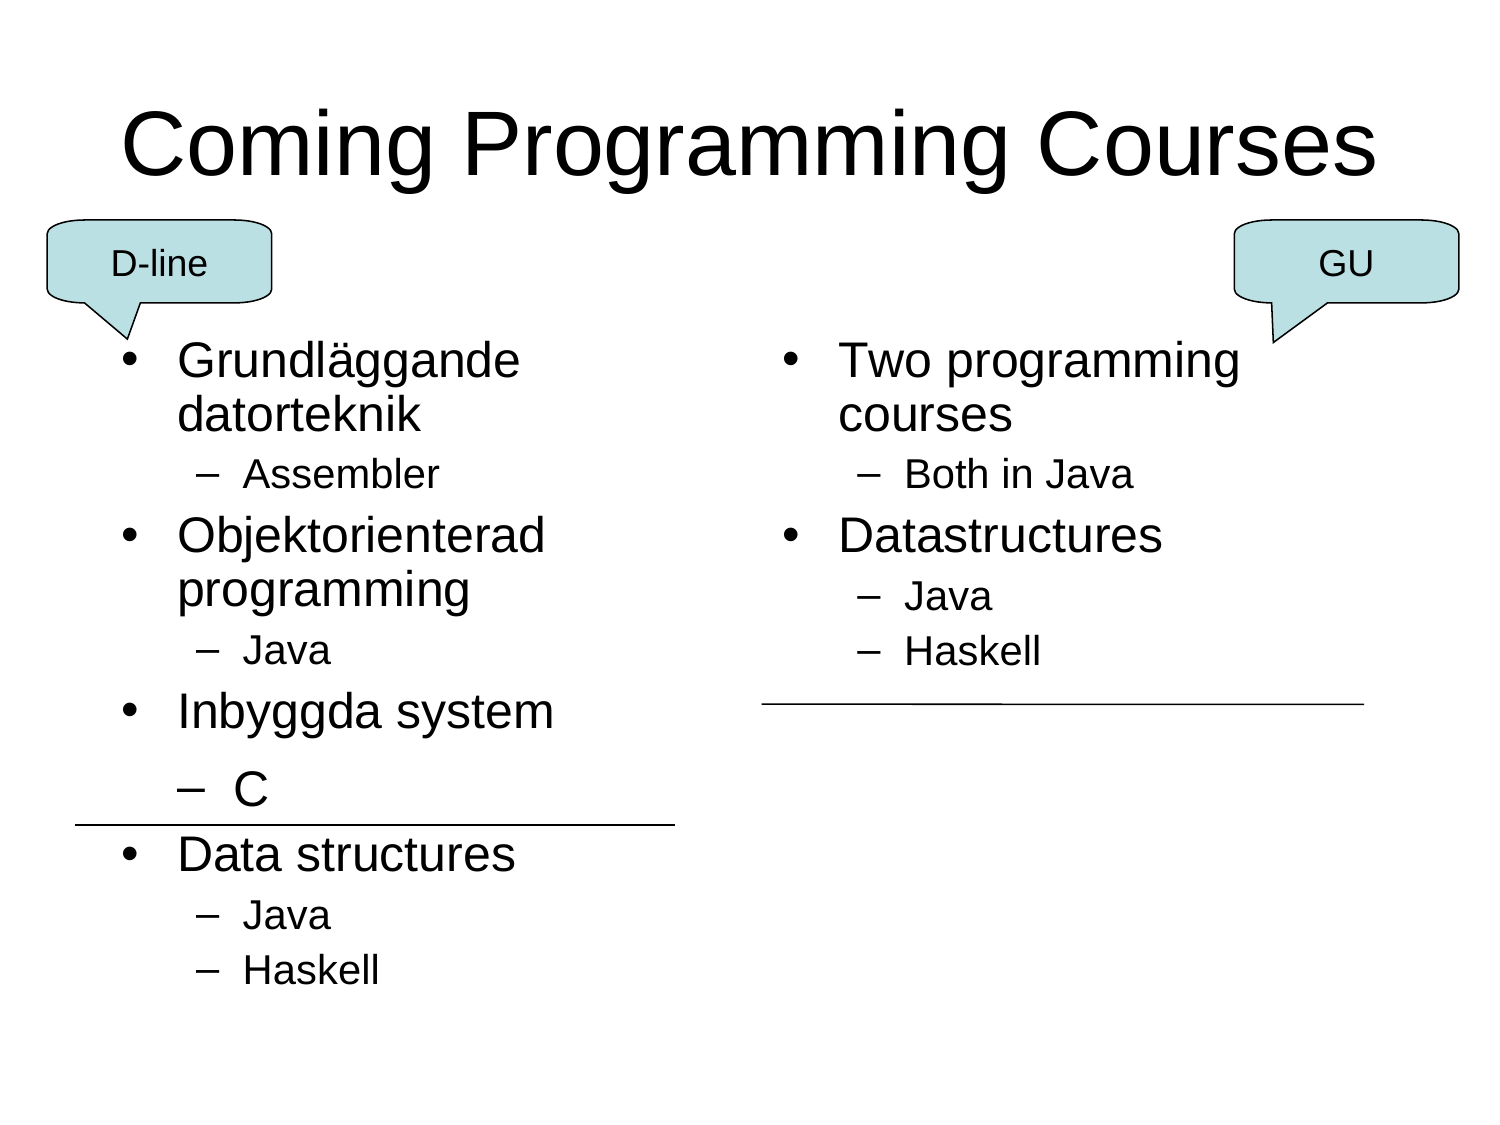

# Coming Programming Courses
D-line
GU
Grundläggande datorteknik
Assembler
Objektorienterad programming
Java
Inbyggda system
 C
Data structures
Java
Haskell
Two programming courses
Both in Java
Datastructures
Java
Haskell